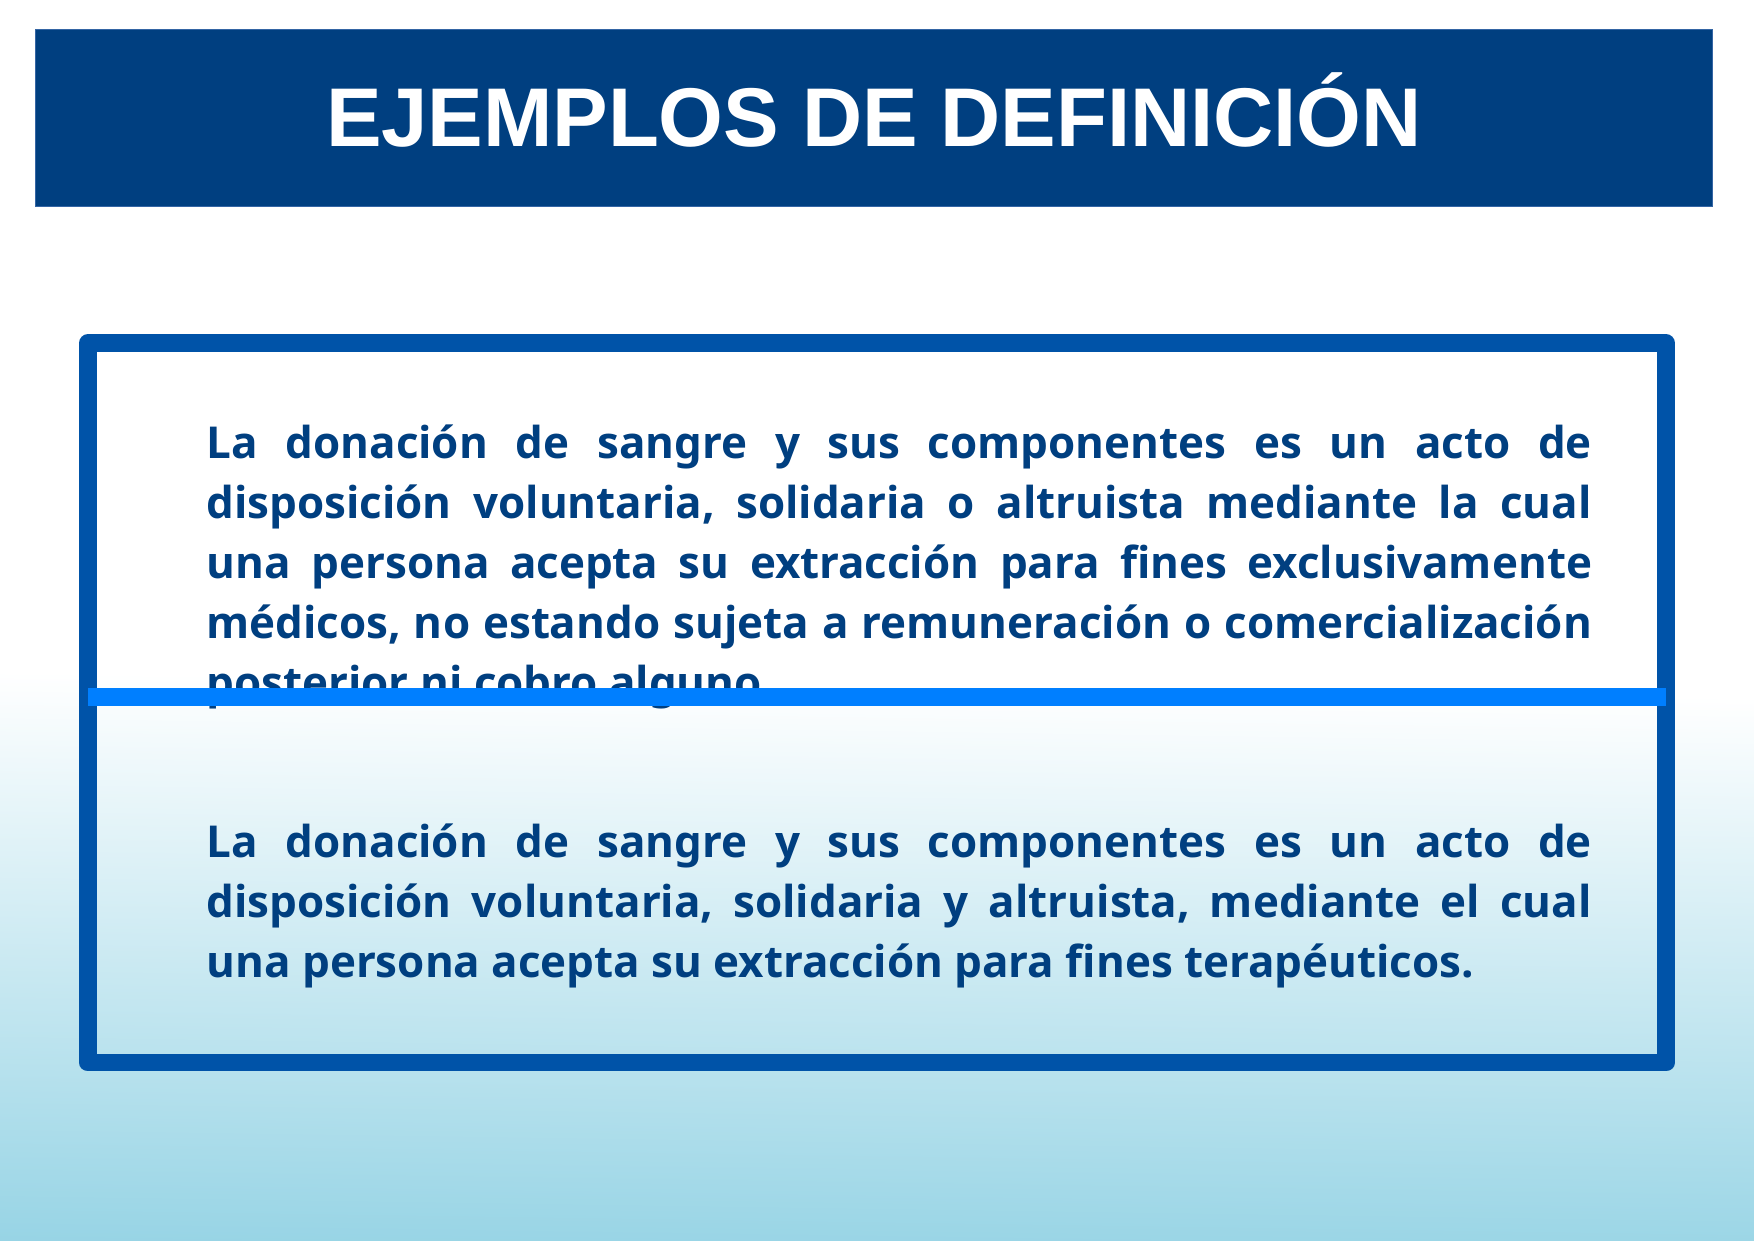

EJEMPLOS DE DEFINICIÓN
# La donación de sangre y sus componentes es un acto de disposición voluntaria, solidaria o altruista mediante la cual una persona acepta su extracción para fines exclusivamente médicos, no estando sujeta a remuneración o comercialización posterior ni cobro alguno.
La donación de sangre y sus componentes es un acto de disposición voluntaria, solidaria y altruista, mediante el cual una persona acepta su extracción para fines terapéuticos.